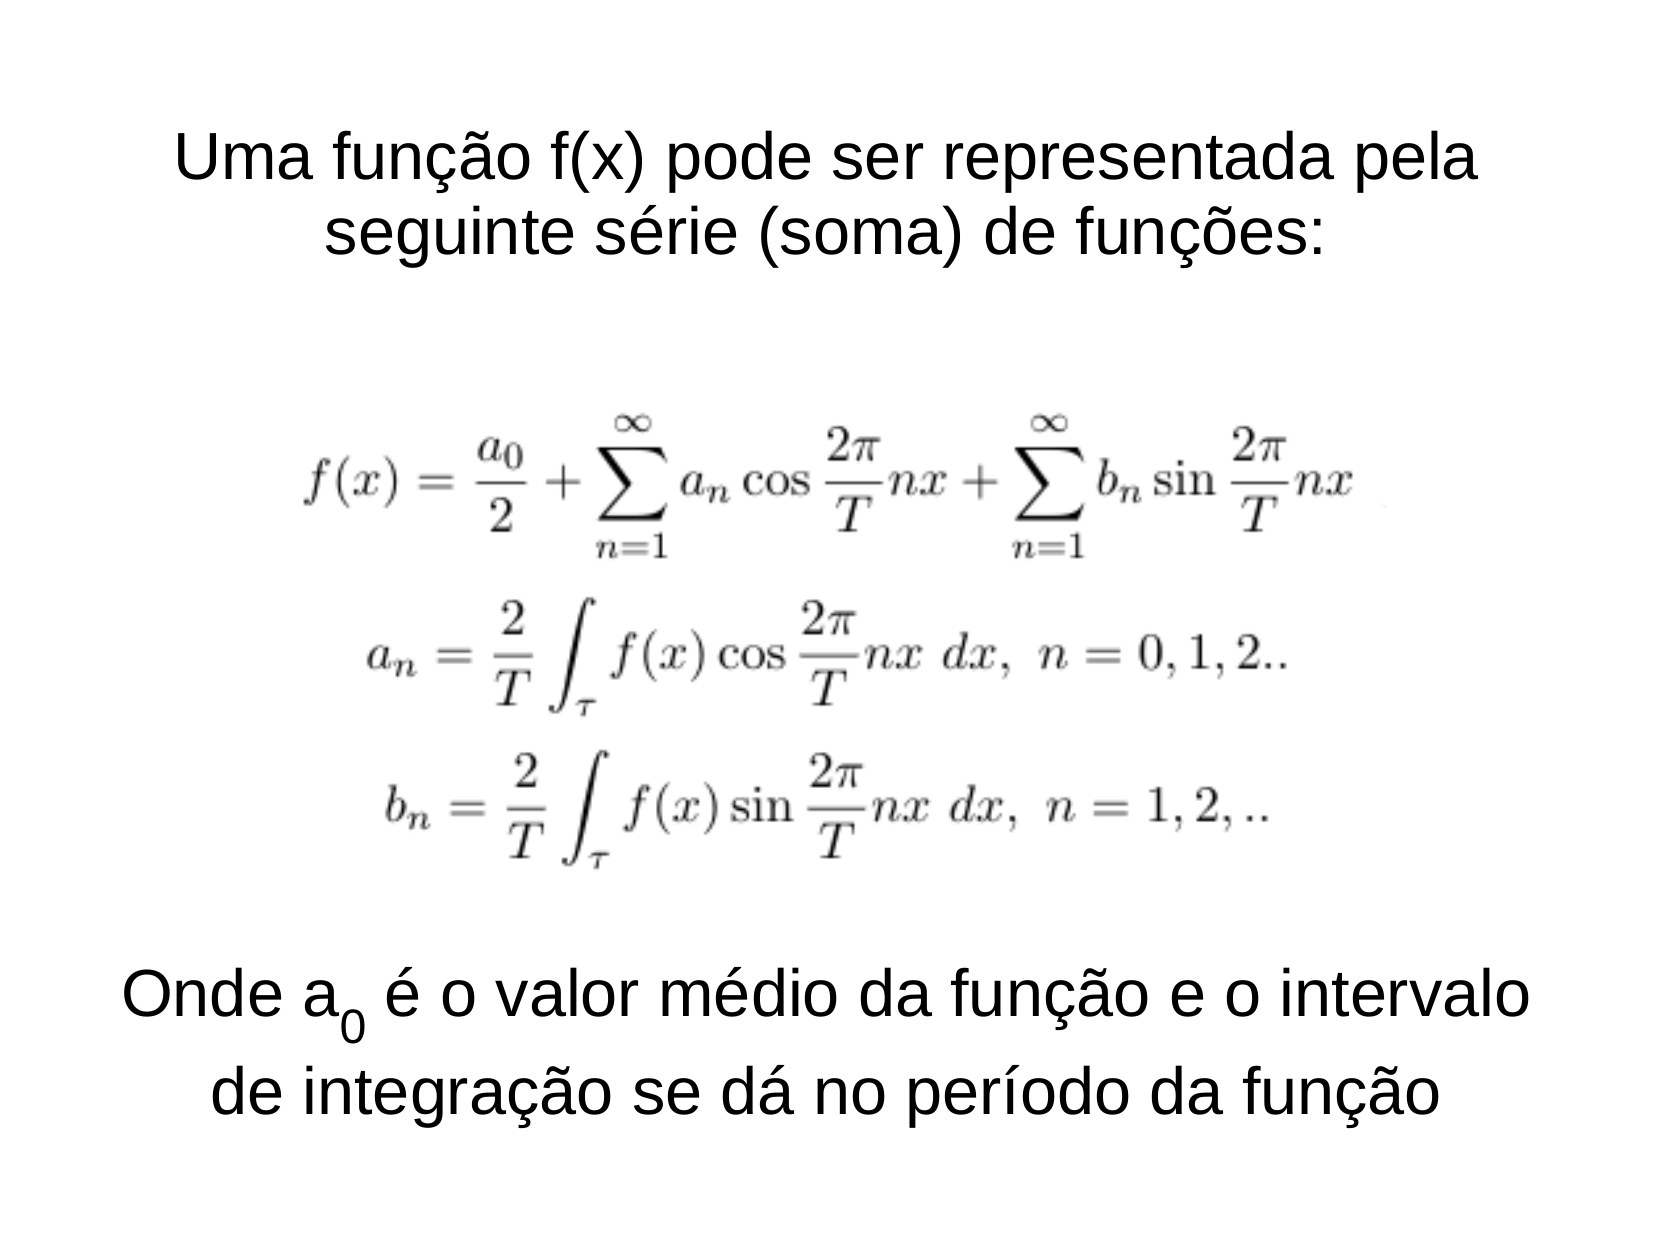

# Uma função f(x) pode ser representada pela seguinte série (soma) de funções:
Onde a0 é o valor médio da função e o intervalo de integração se dá no período da função